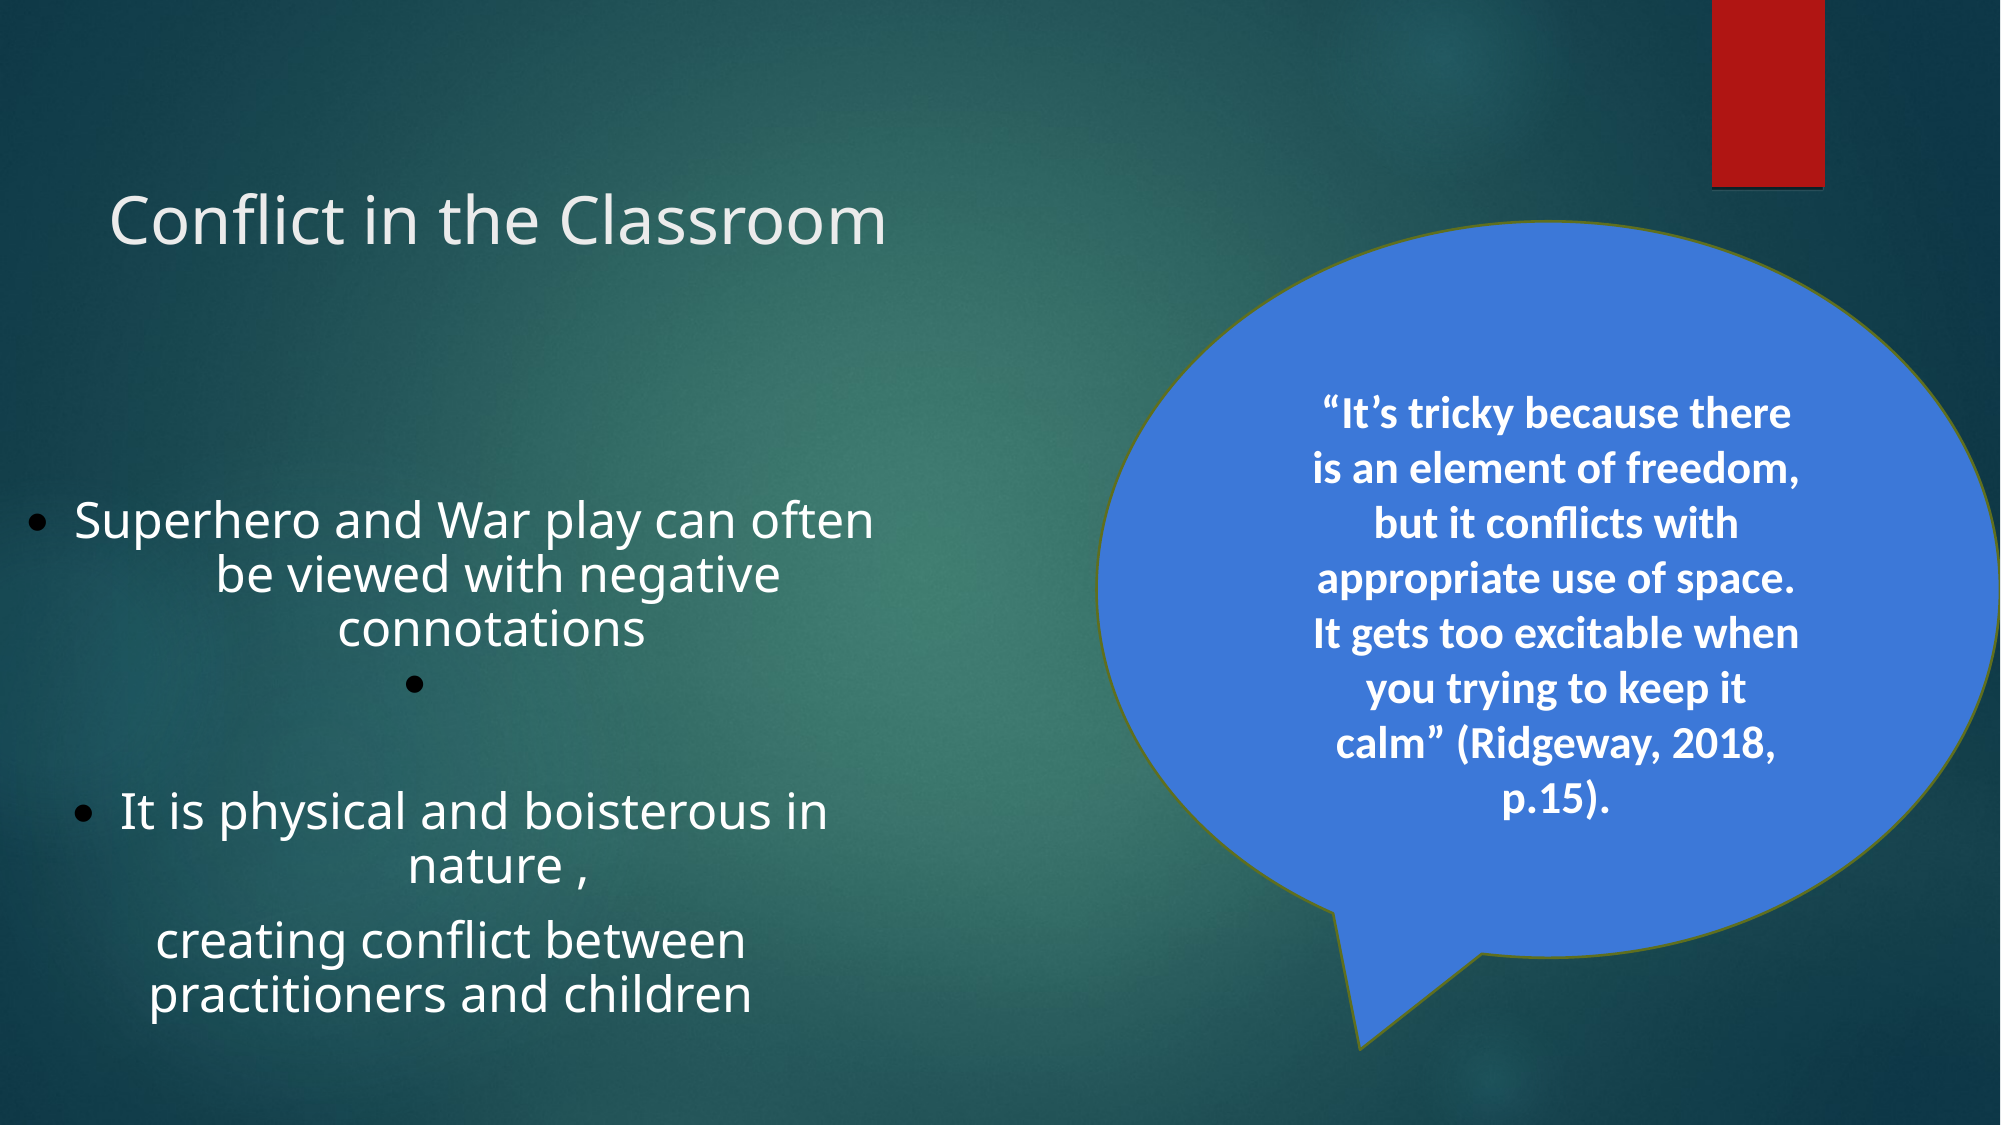

# Conflict in the Classroom
“It’s tricky because there is an element of freedom, but it conflicts with appropriate use of space. It gets too excitable when you trying to keep it calm” (Ridgeway, 2018, p.15).
Superhero and War play can often be viewed with negative connotations
It is physical and boisterous in nature ,
creating conflict between practitioners and children